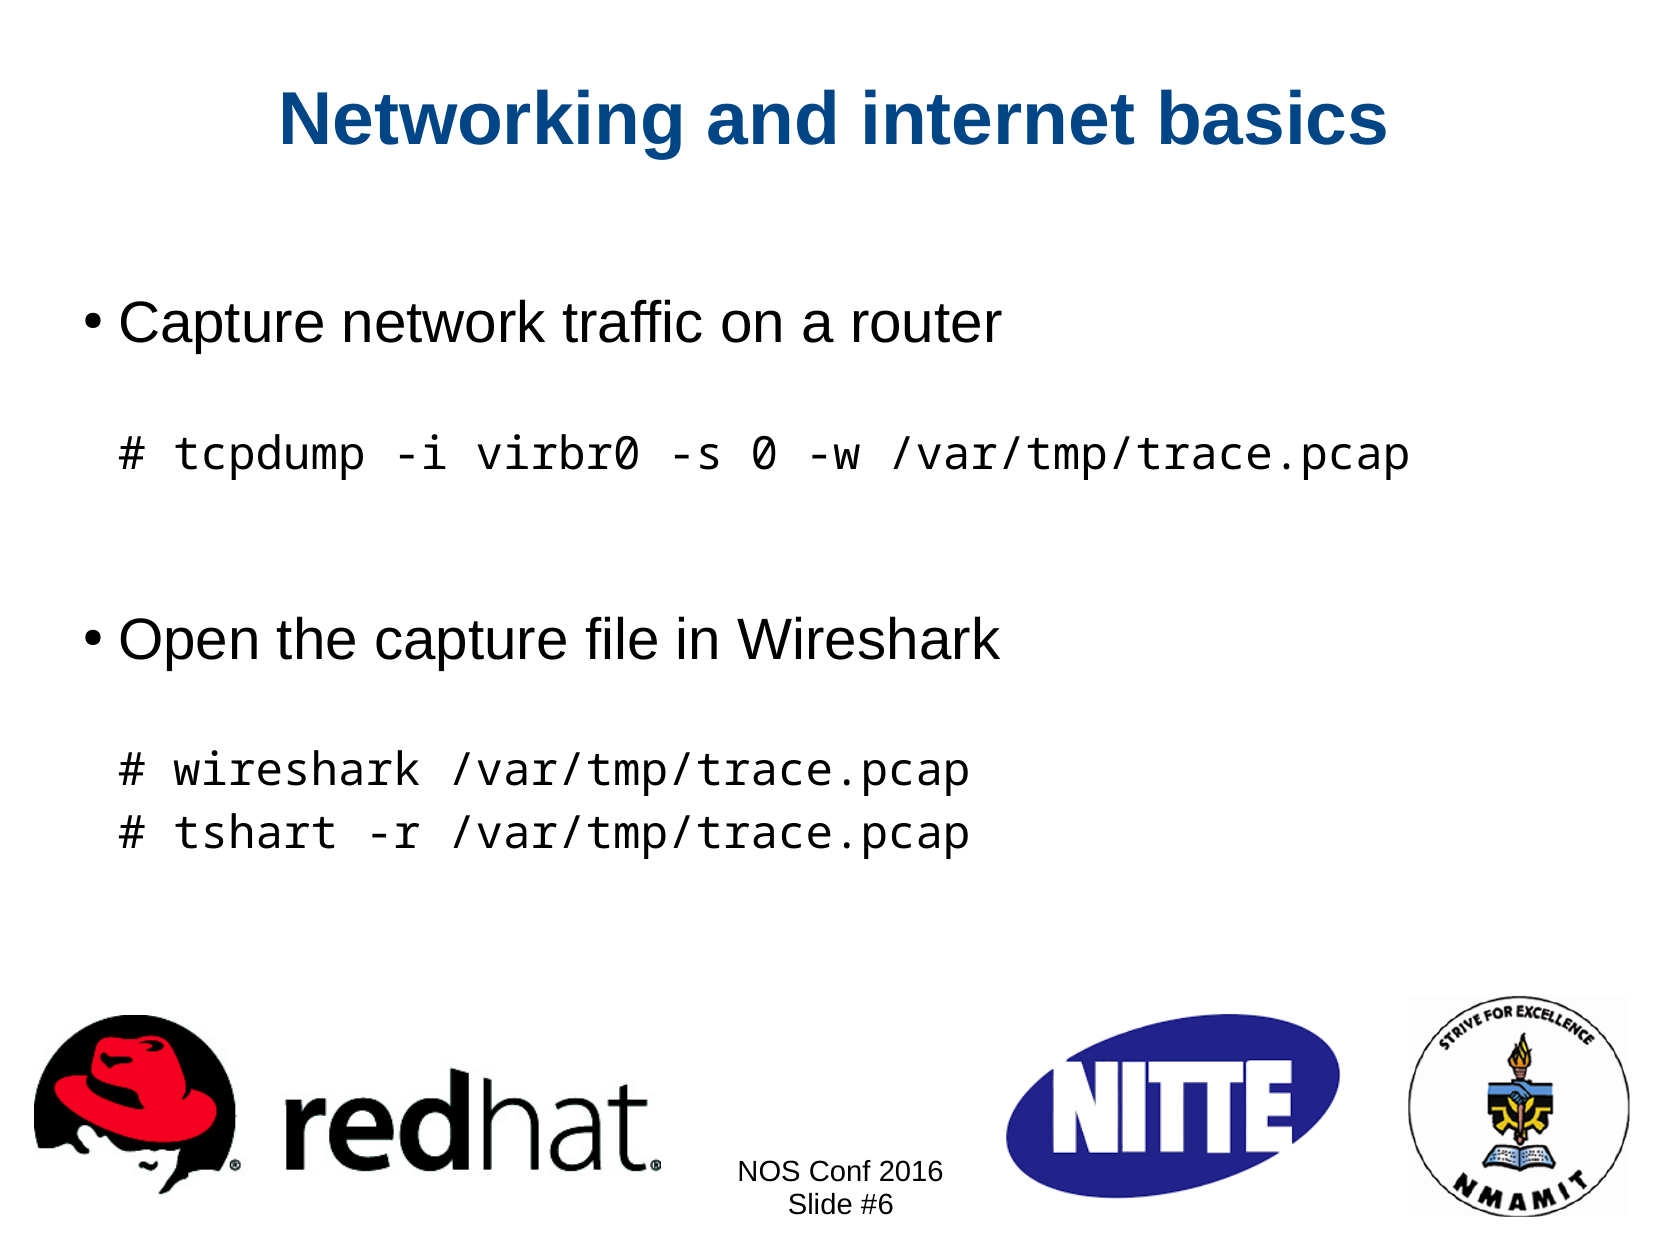

Networking and internet basics
# Capture network traffic on a router # tcpdump -i virbr0 -s 0 -w /var/tmp/trace.pcap
Open the capture file in Wireshark
# wireshark /var/tmp/trace.pcap
# tshart -r /var/tmp/trace.pcap
FOSDEM, 31 January 2015
6